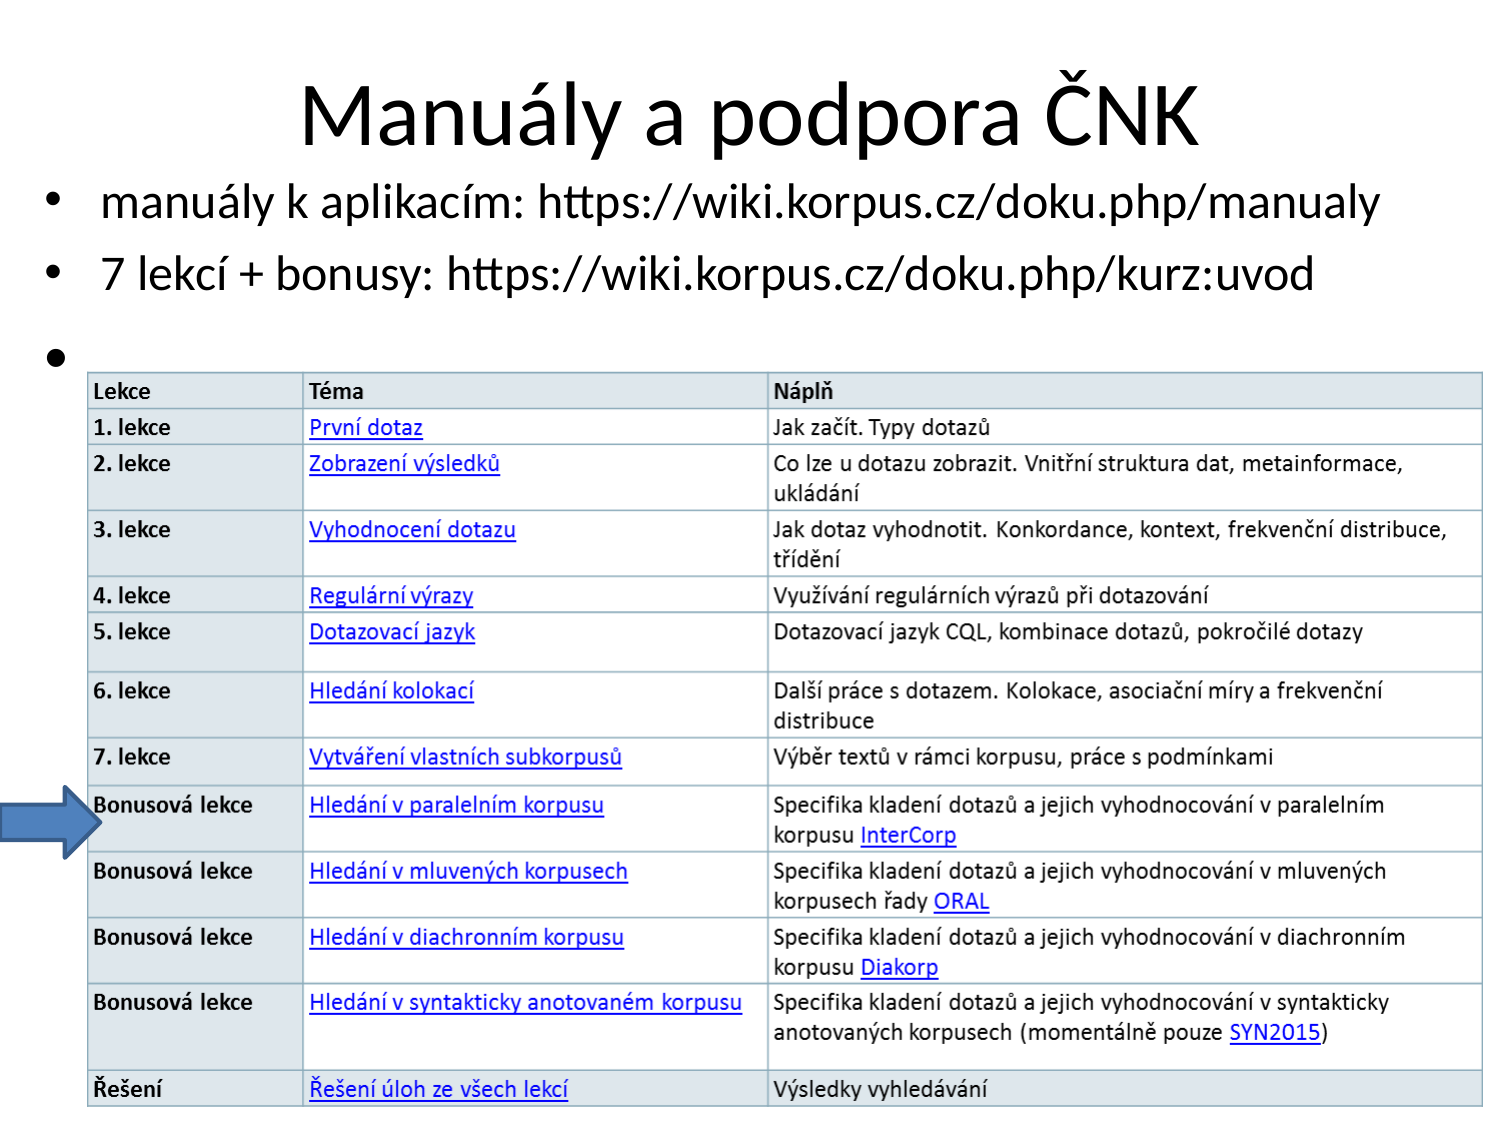

# Manuály a podpora ČNK
manuály k aplikacím: https://wiki.korpus.cz/doku.php/manualy
7 lekcí + bonusy: https://wiki.korpus.cz/doku.php/kurz:uvod